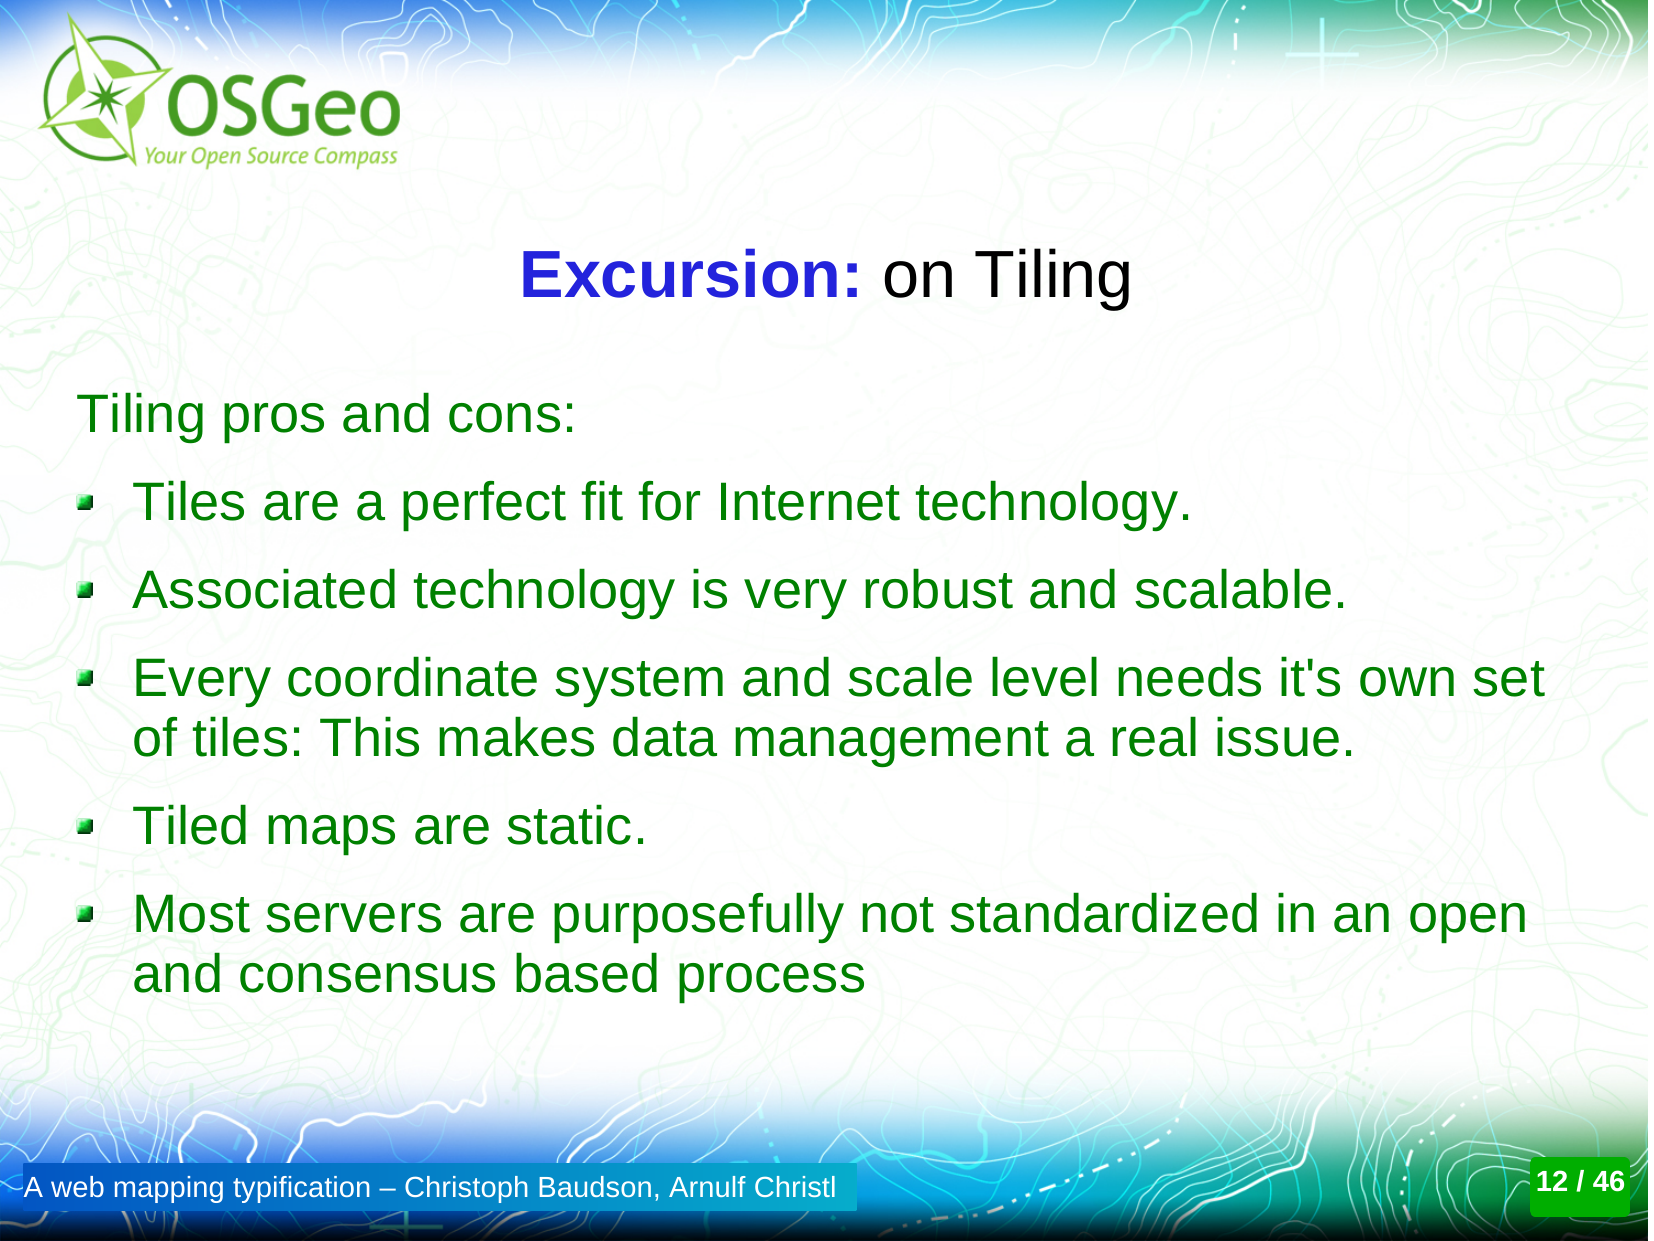

# Excursion: on Tiling
Tiling pros and cons:
Tiles are a perfect fit for Internet technology.
Associated technology is very robust and scalable.
Every coordinate system and scale level needs it's own set of tiles: This makes data management a real issue.
Tiled maps are static.
Most servers are purposefully not standardized in an open and consensus based process